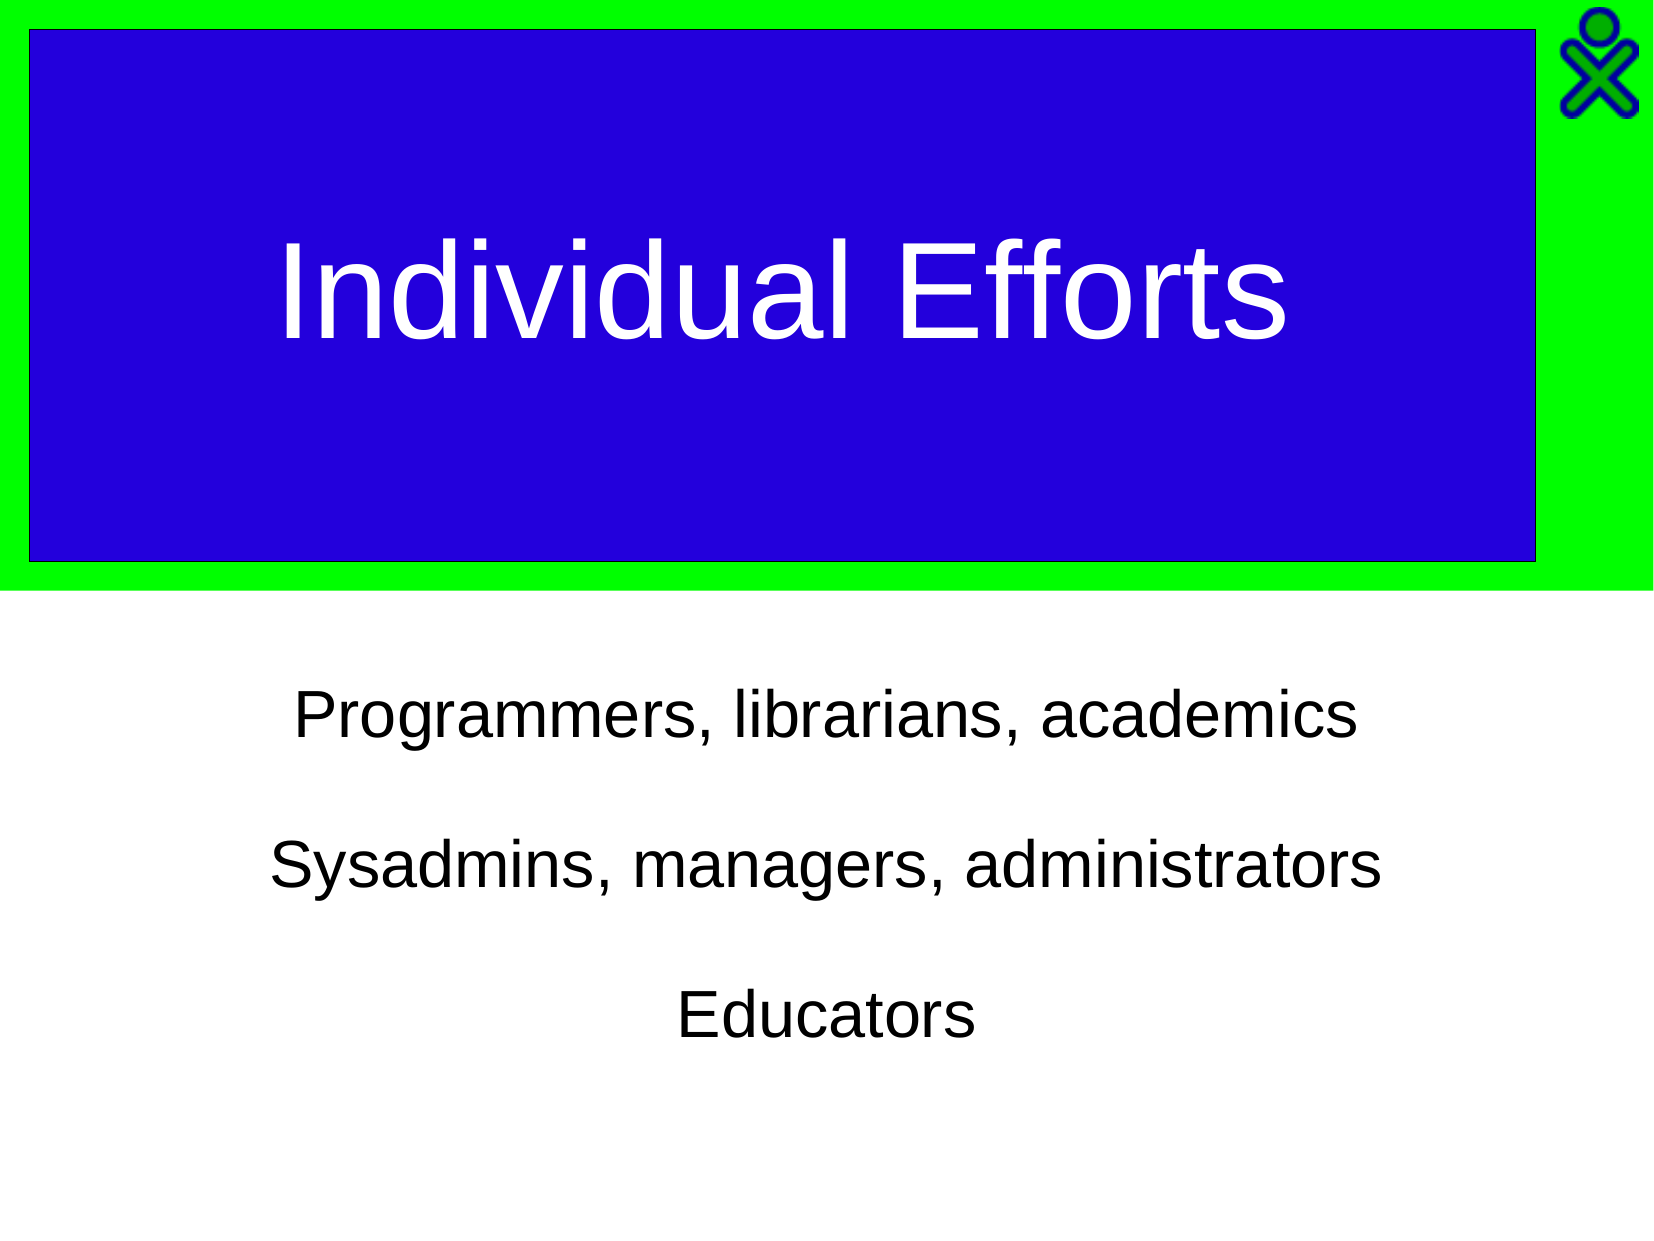

# Individual Efforts
Programmers, librarians, academics
Sysadmins, managers, administrators
Educators